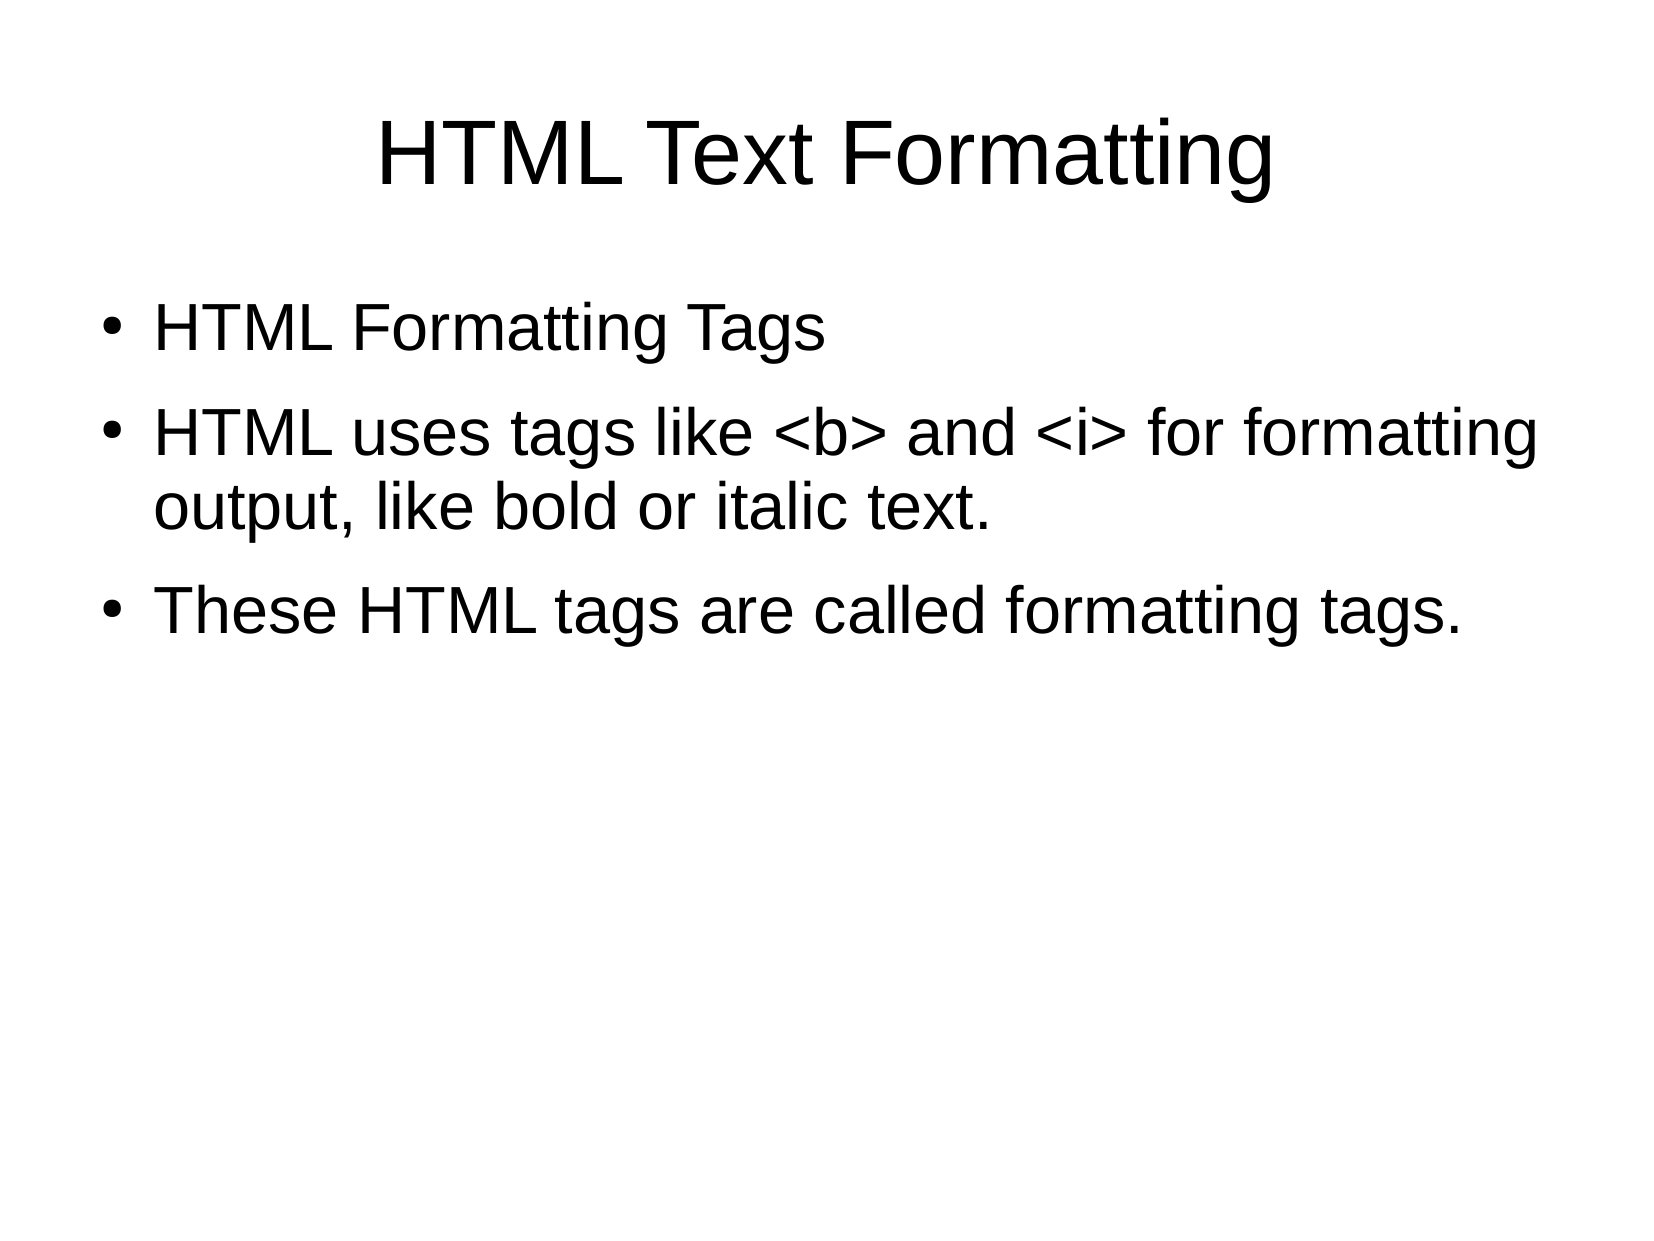

# HTML Text Formatting
HTML Formatting Tags
HTML uses tags like <b> and <i> for formatting output, like bold or italic text.
These HTML tags are called formatting tags.